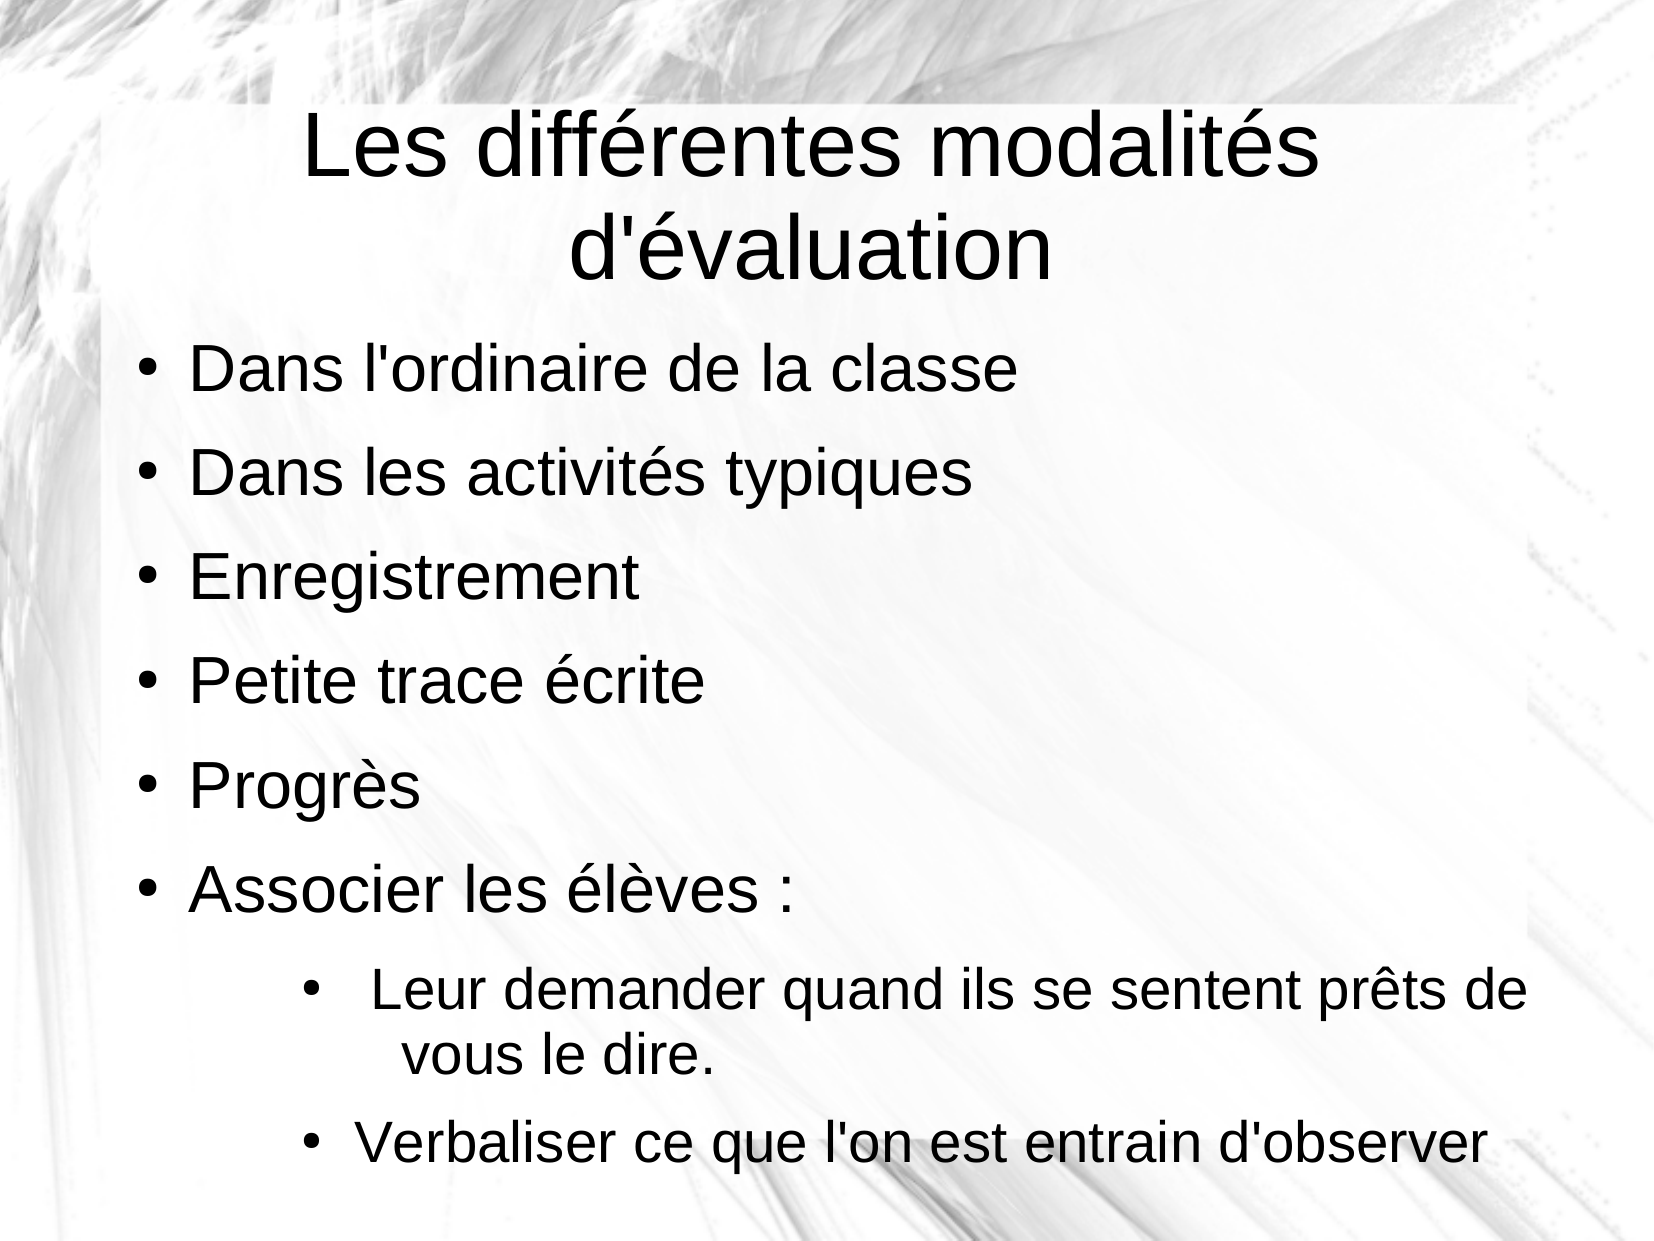

# Les différentes modalités d'évaluation
Dans l'ordinaire de la classe
Dans les activités typiques
Enregistrement
Petite trace écrite
Progrès
Associer les élèves :
 Leur demander quand ils se sentent prêts de vous le dire.
Verbaliser ce que l'on est entrain d'observer